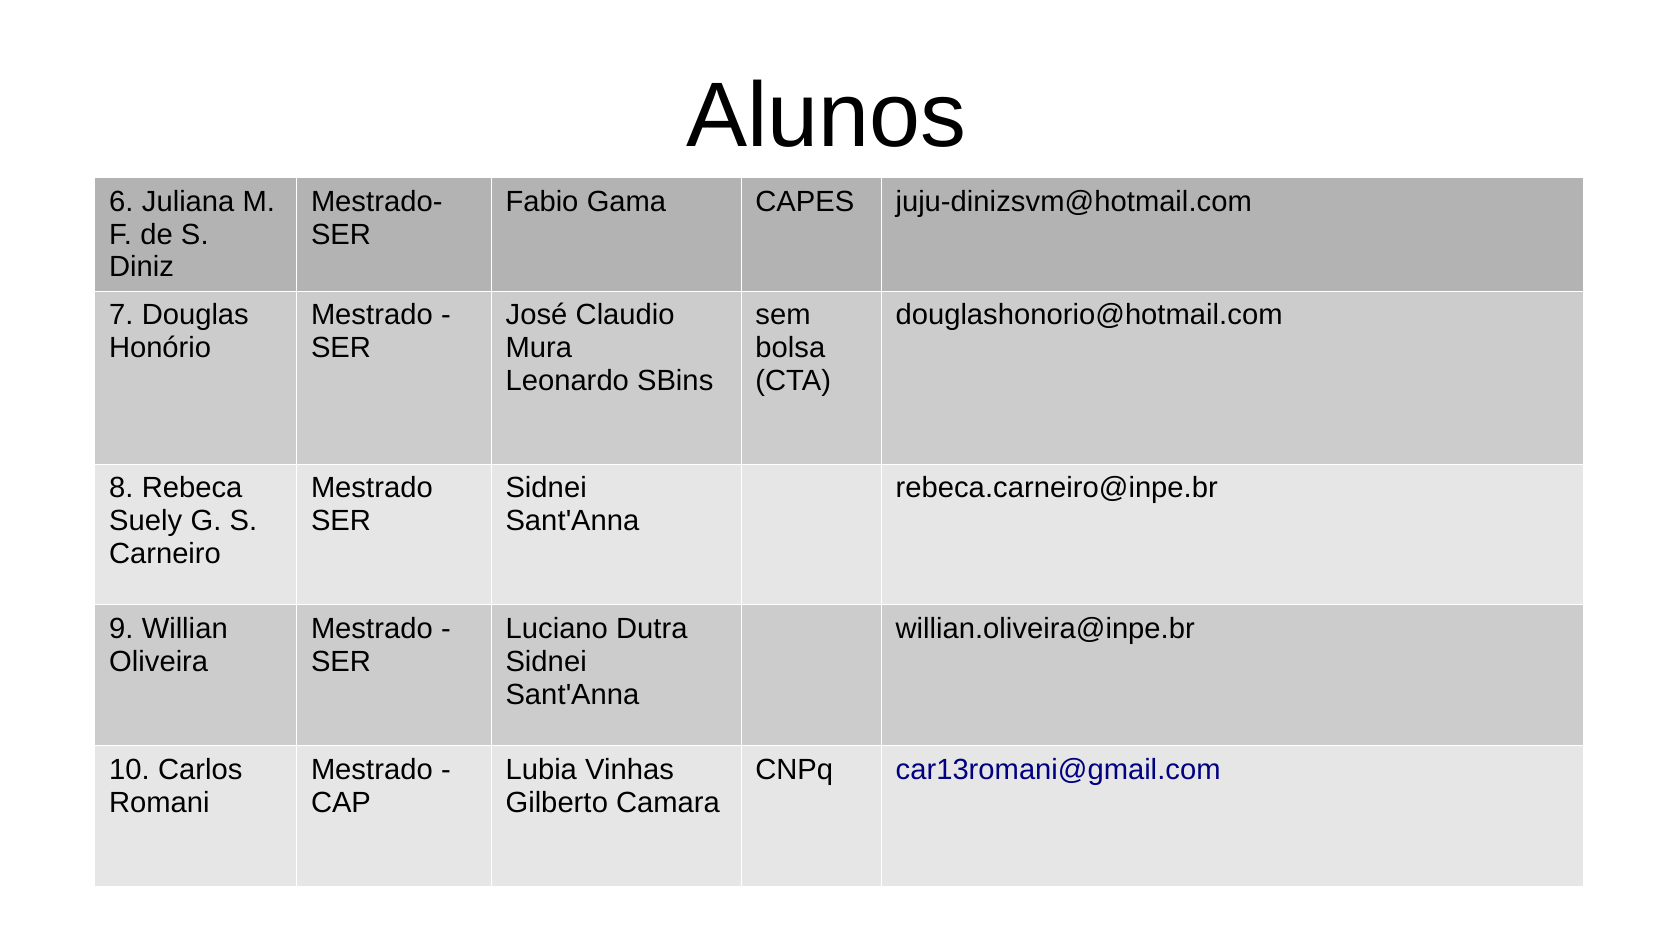

# Alunos
| 6. Juliana M. F. de S. Diniz | Mestrado-SER | Fabio Gama | CAPES | juju-dinizsvm@hotmail.com |
| --- | --- | --- | --- | --- |
| 7. Douglas Honório | Mestrado - SER | José Claudio Mura Leonardo SBins | sem bolsa (CTA) | douglashonorio@hotmail.com |
| 8. Rebeca Suely G. S. Carneiro | Mestrado SER | Sidnei Sant'Anna | | rebeca.carneiro@inpe.br |
| 9. Willian Oliveira | Mestrado - SER | Luciano Dutra Sidnei Sant'Anna | | willian.oliveira@inpe.br |
| 10. Carlos Romani | Mestrado - CAP | Lubia Vinhas  Gilberto Camara | CNPq | car13romani@gmail.com |